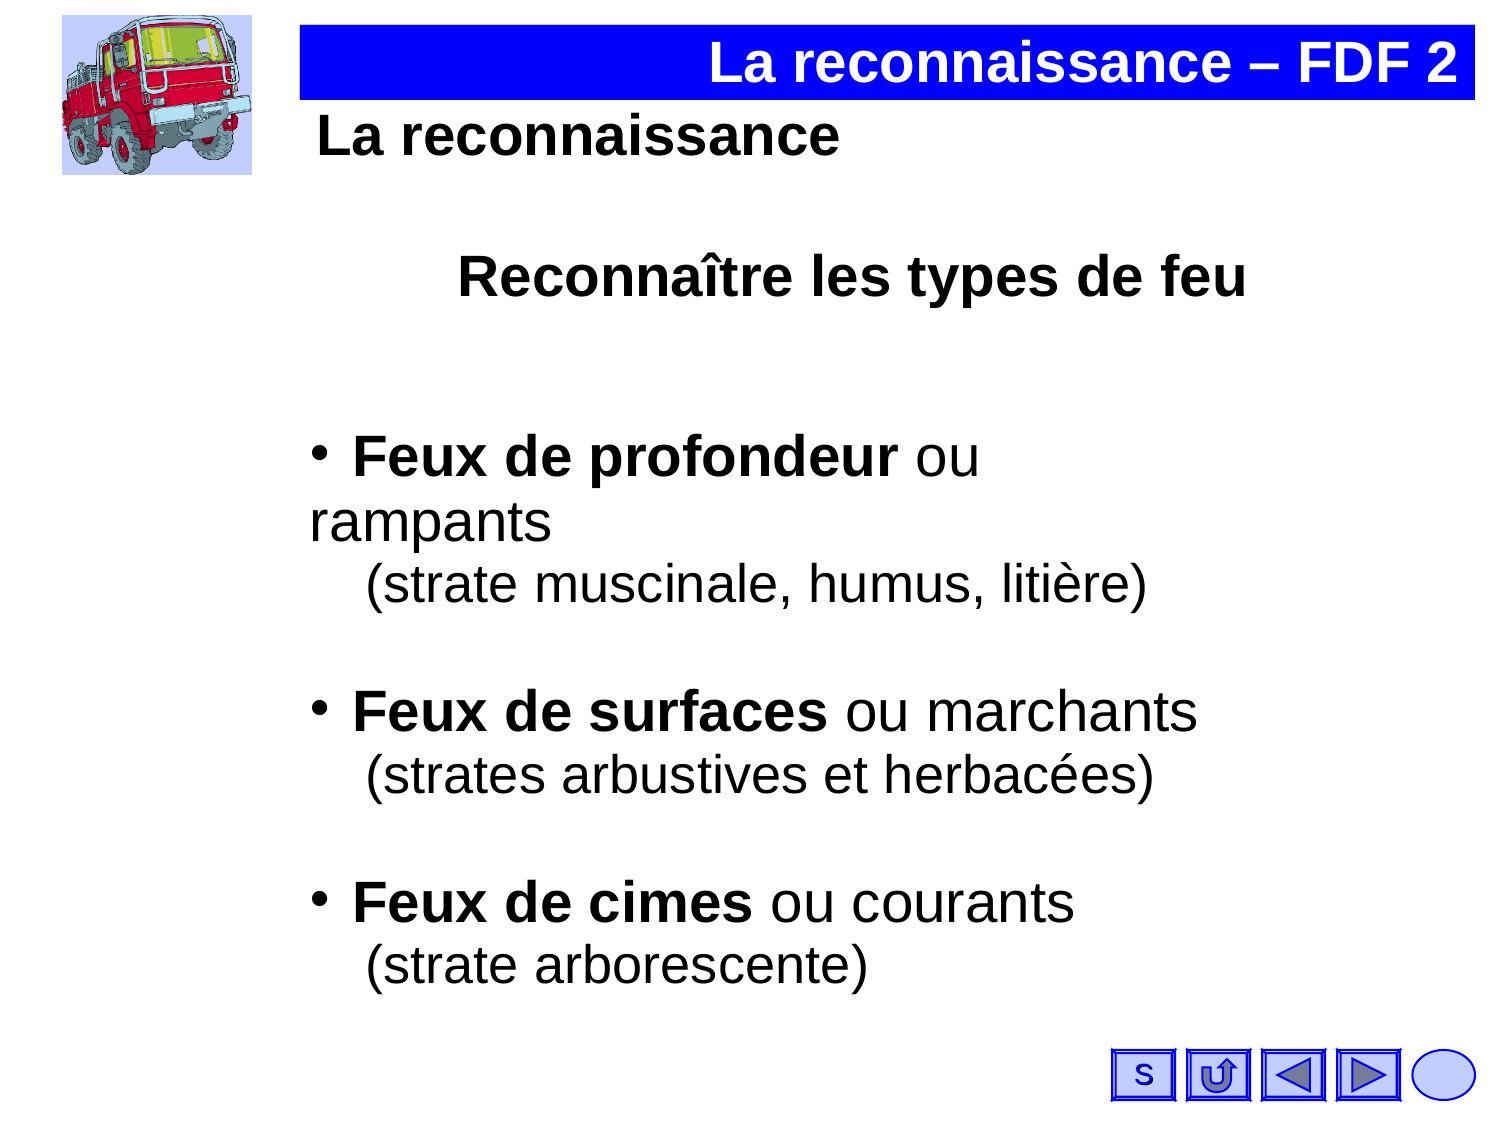

La reconnaissance – FDF 2
La reconnaissance
Reconnaître les types de feu
 Feux de profondeur ou rampants
	(strate muscinale, humus, litière)
 Feux de surfaces ou marchants
	(strates arbustives et herbacées)
 Feux de cimes ou courants
	(strate arborescente)